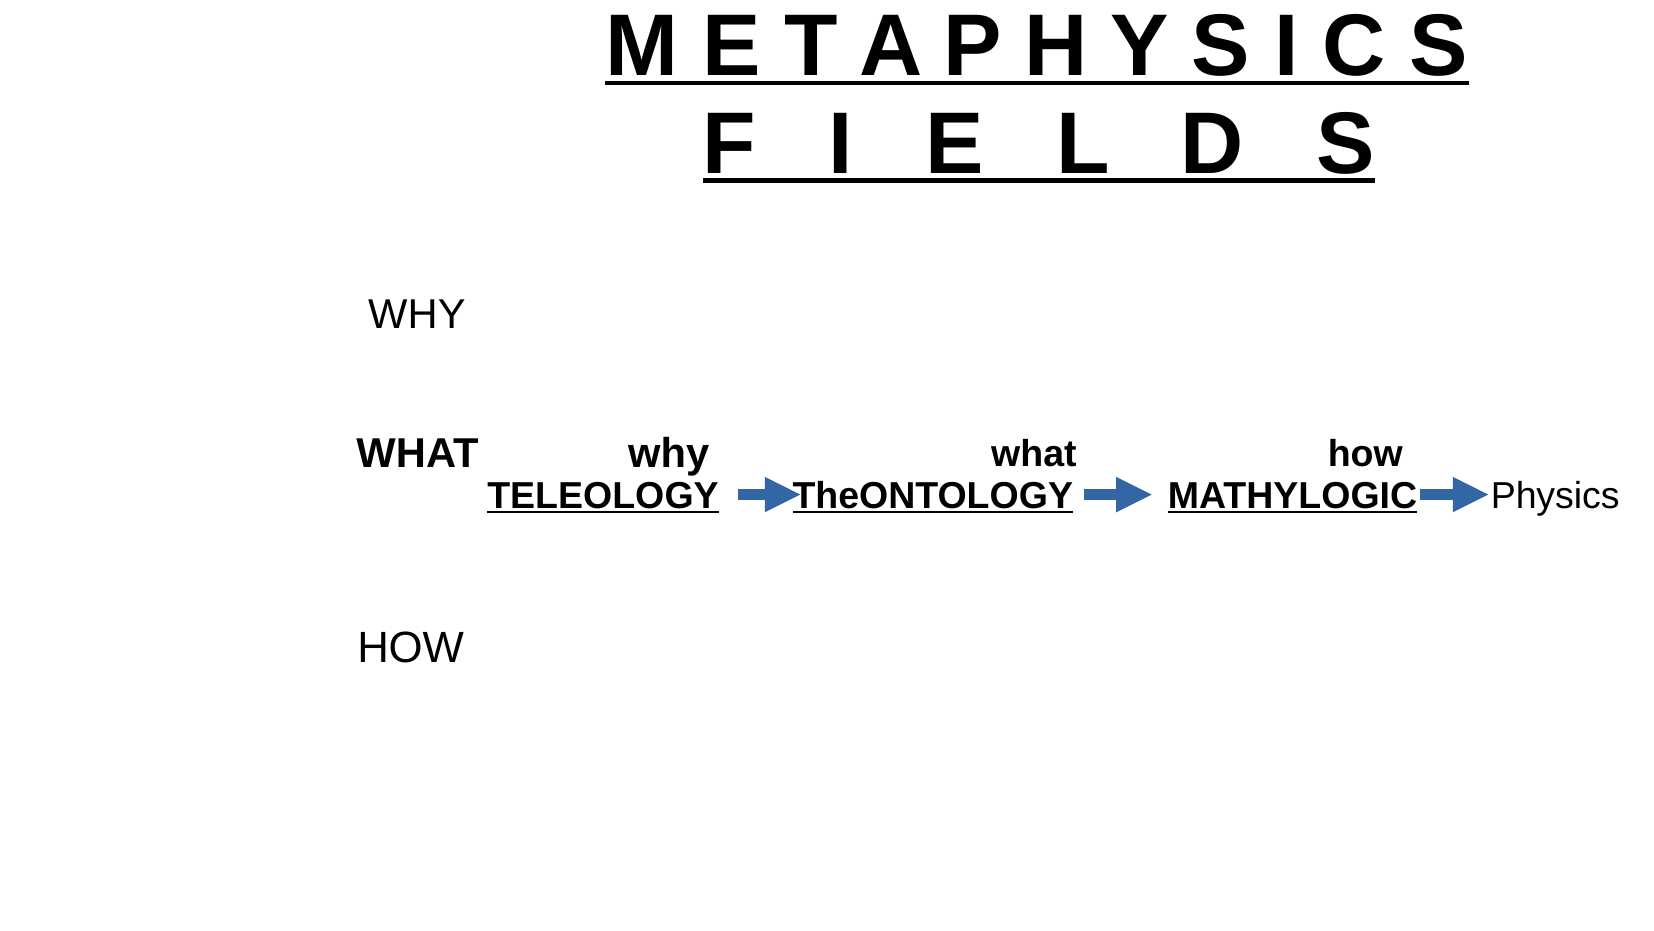

M E T A P H Y S I C S
 F I E L D S
 WHY
WHAT why
 what how
TELEOLOGY TheONTOLOGY MATHYLOGIC Physics
HOW